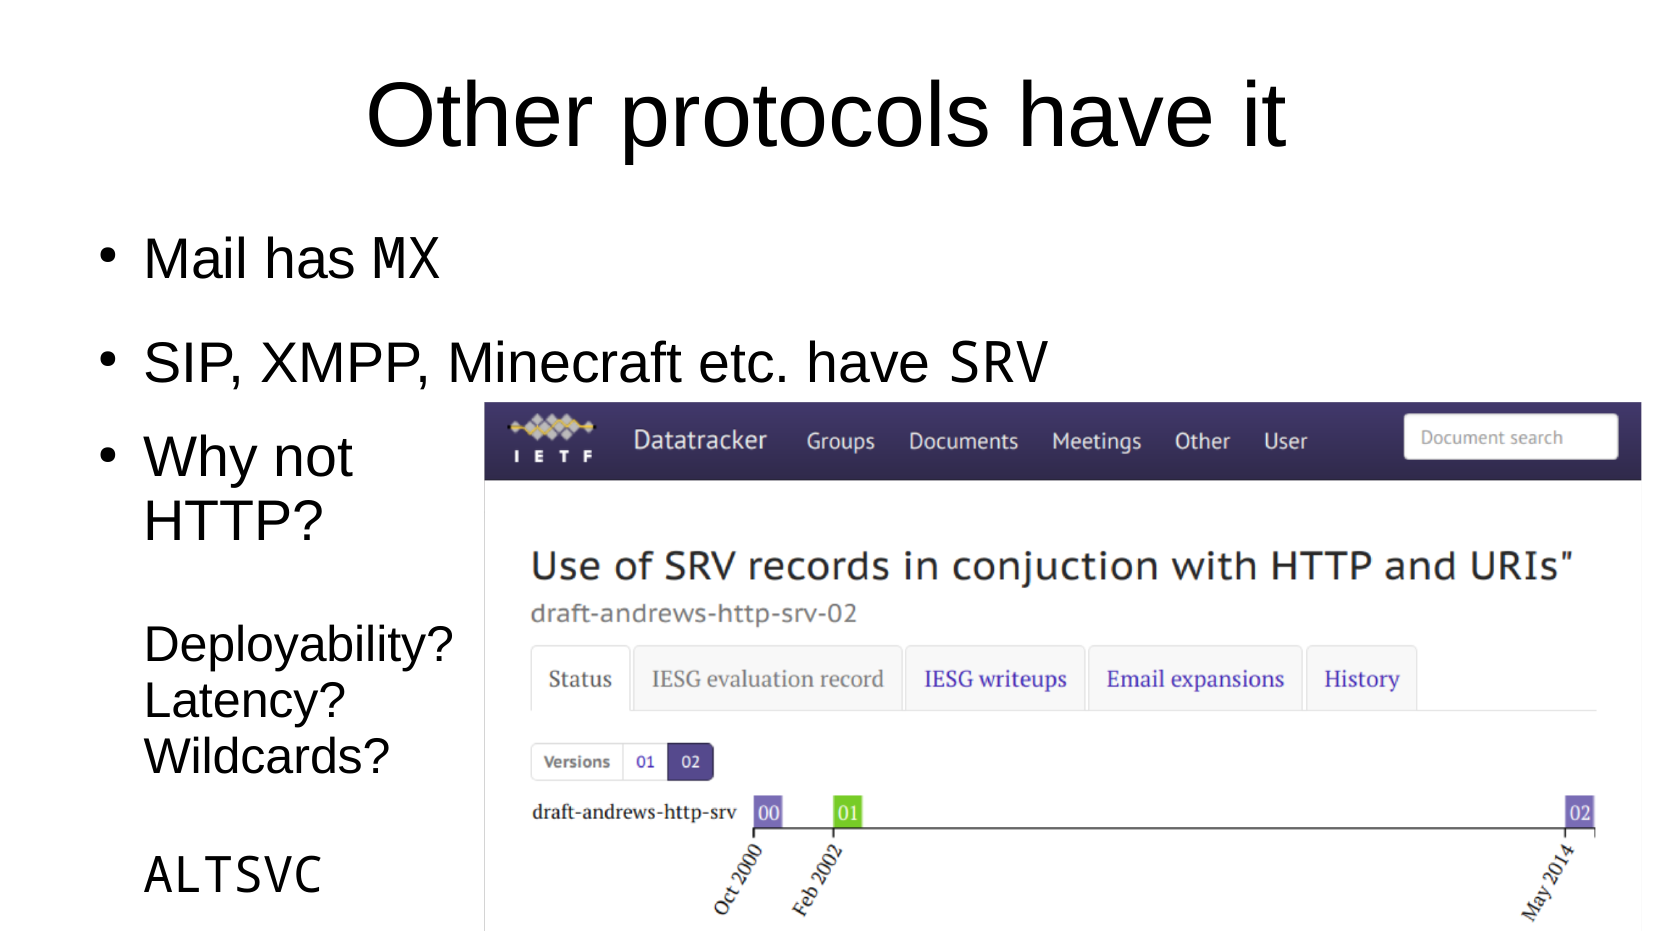

# Other protocols have it
Mail has MX
SIP, XMPP, Minecraft etc. have SRV
Why not
HTTP?
Deployability?
Latency?
Wildcards?
ALTSVC